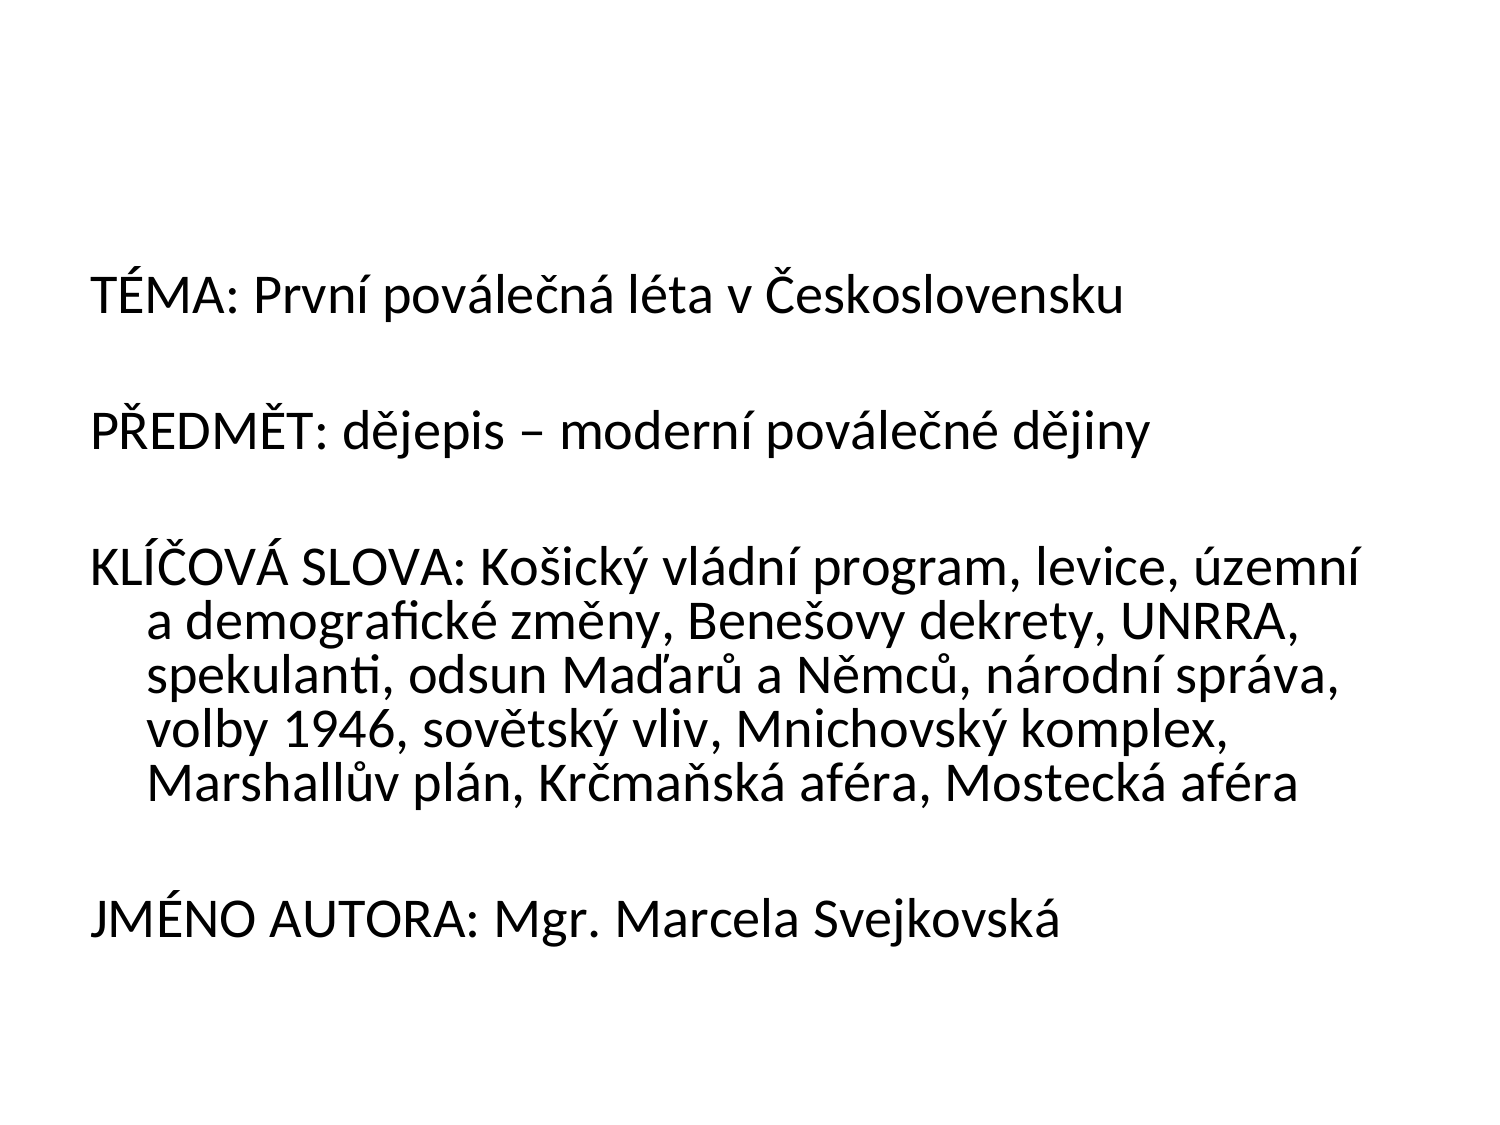

#
TÉMA: První poválečná léta v Československu
PŘEDMĚT: dějepis – moderní poválečné dějiny
KLÍČOVÁ SLOVA: Košický vládní program, levice, územní
a demografické změny, Benešovy dekrety, UNRRA, spekulanti, odsun Maďarů a Němců, národní správa, volby 1946, sovětský vliv, Mnichovský komplex, Marshallův plán, Krčmaňská aféra, Mostecká aféra
JMÉNO AUTORA: Mgr. Marcela Svejkovská